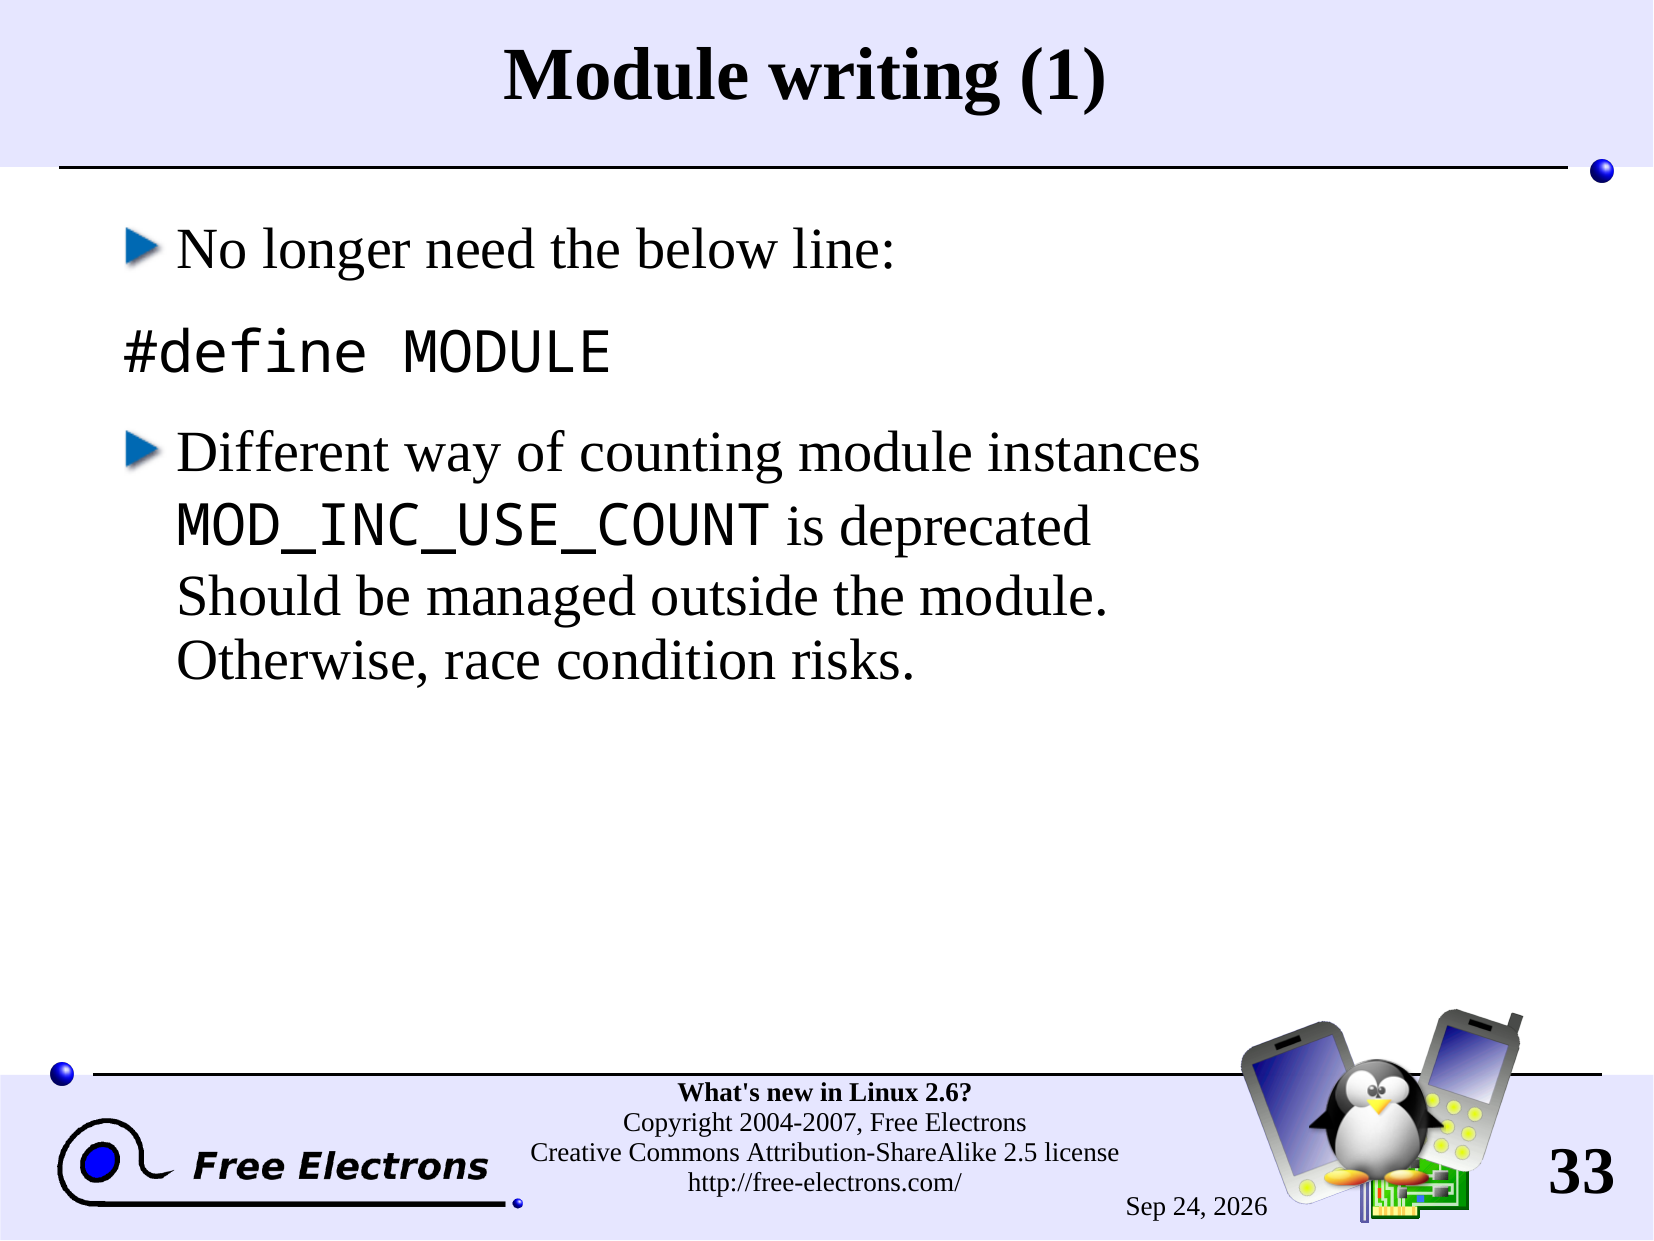

# Module writing (1)
No longer need the below line:
#define MODULE
Different way of counting module instances
MOD_INC_USE_COUNT is deprecated
Should be managed outside the module.
Otherwise, race condition risks.